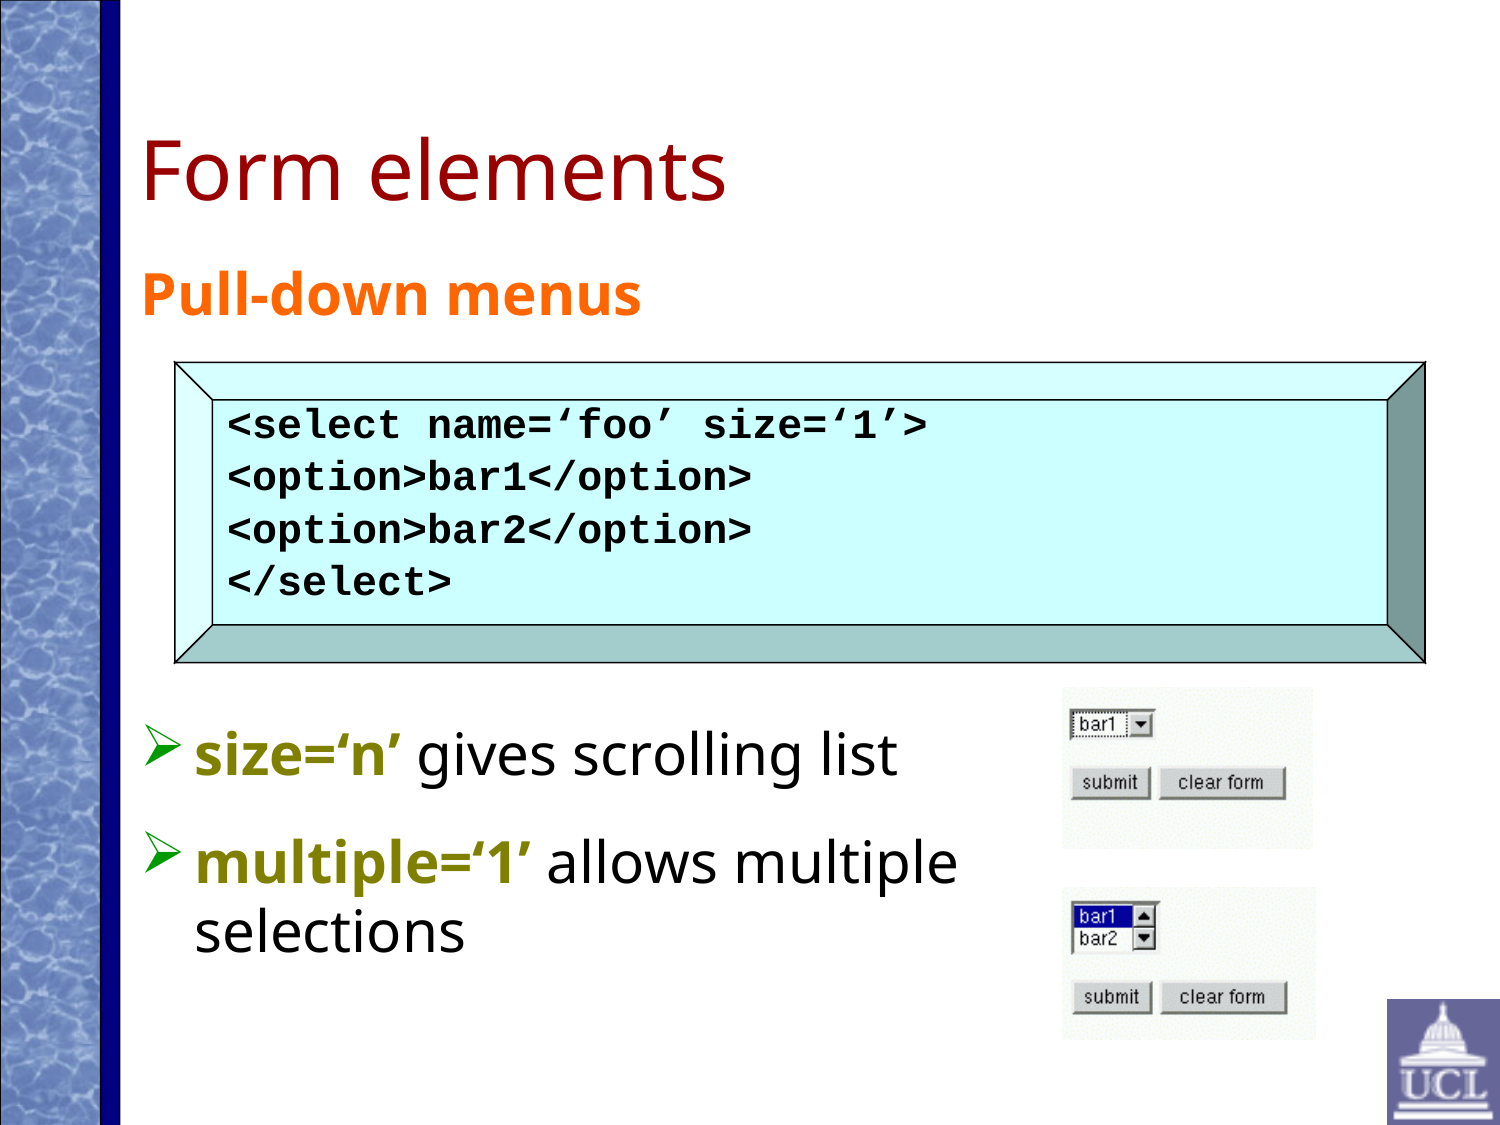

# Form elements
Pull-down menus
size=‘n’ gives scrolling list
multiple=‘1’ allows multiple selections
<select name=‘foo’ size=‘1’>
<option>bar1</option>
<option>bar2</option>
</select>